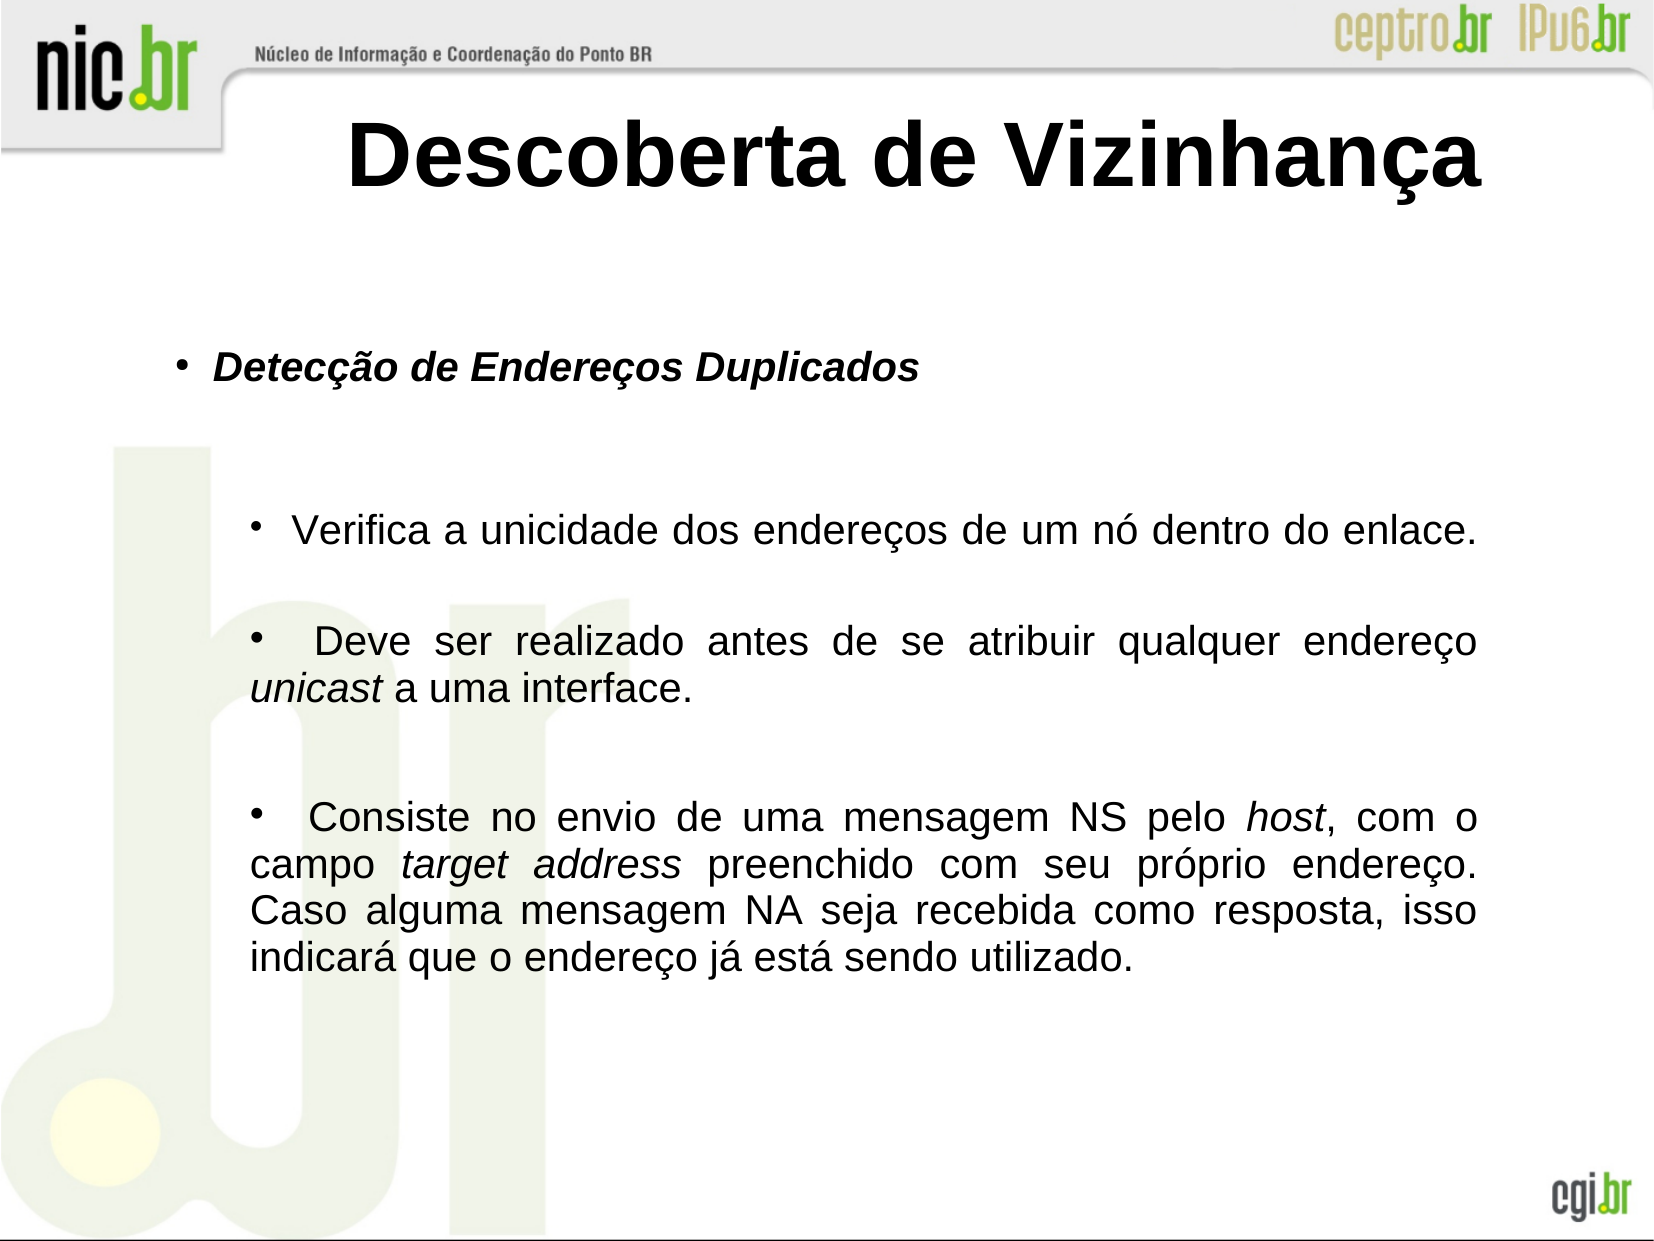

Descoberta de Vizinhança
 Detecção de Endereços Duplicados
 Verifica a unicidade dos endereços de um nó dentro do enlace.
 Deve ser realizado antes de se atribuir qualquer endereço unicast a uma interface.
 Consiste no envio de uma mensagem NS pelo host, com o campo target address preenchido com seu próprio endereço. Caso alguma mensagem NA seja recebida como resposta, isso indicará que o endereço já está sendo utilizado.